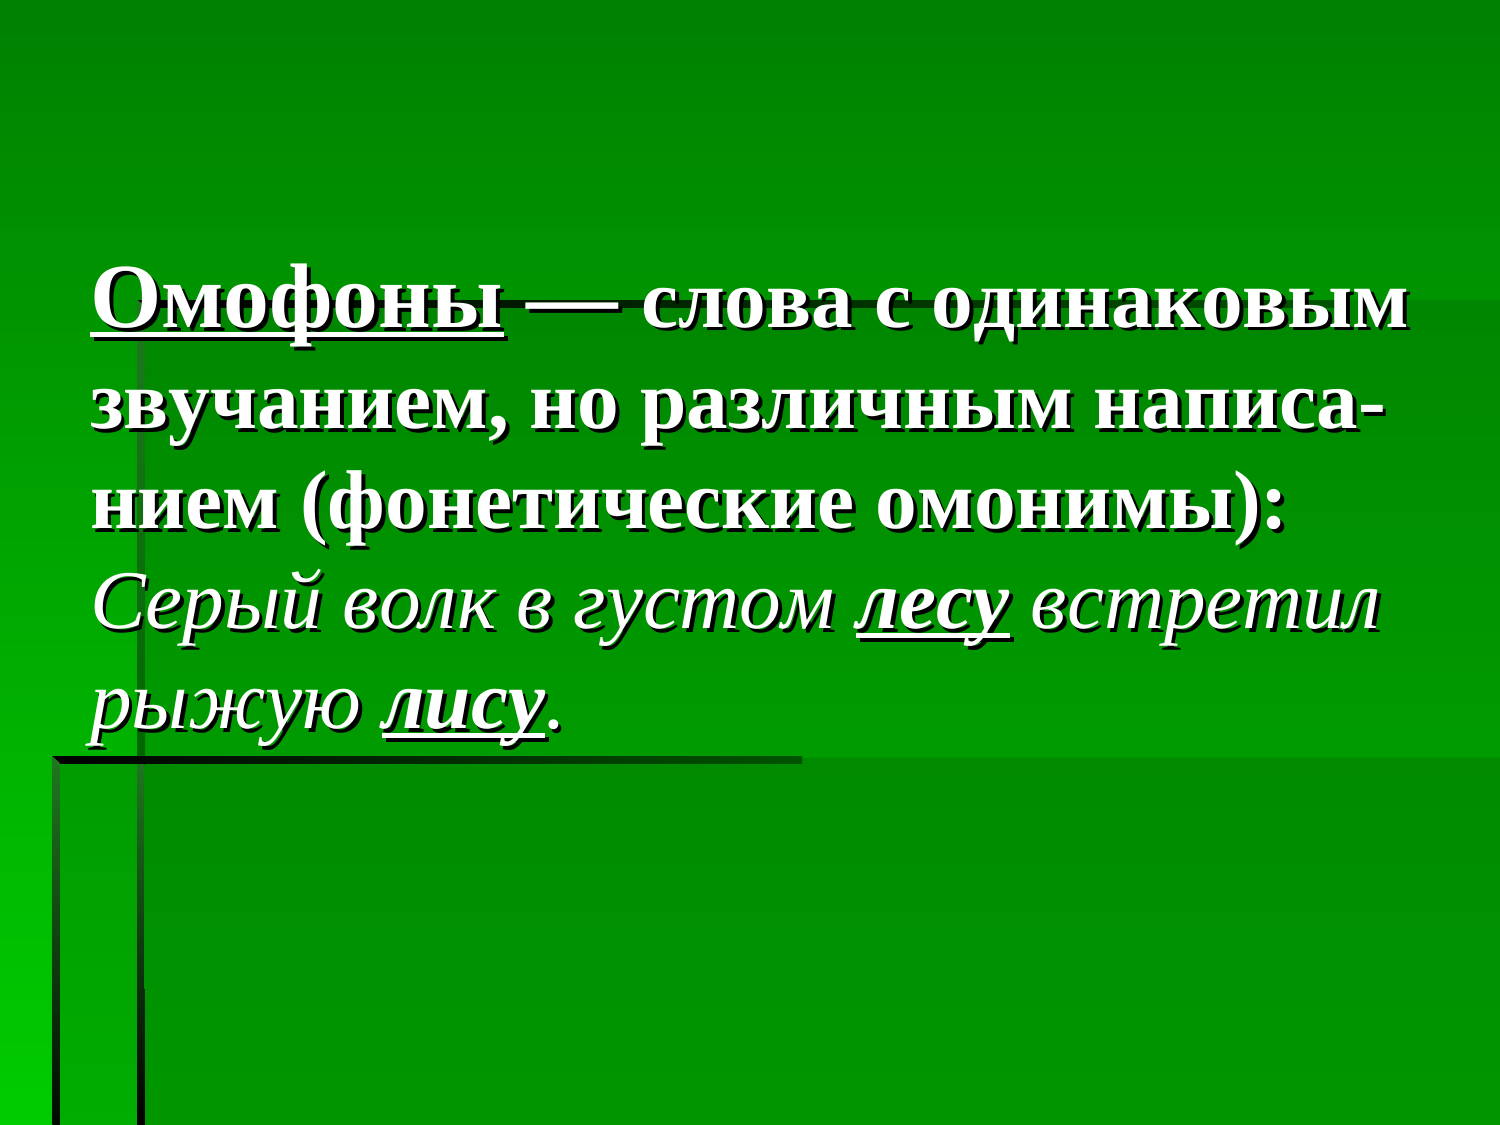

# Омофоны — слова с одинаковым звучанием, но различным написа-нием (фонетические омонимы): Серый волк в густом лесу встретил рыжую лису.